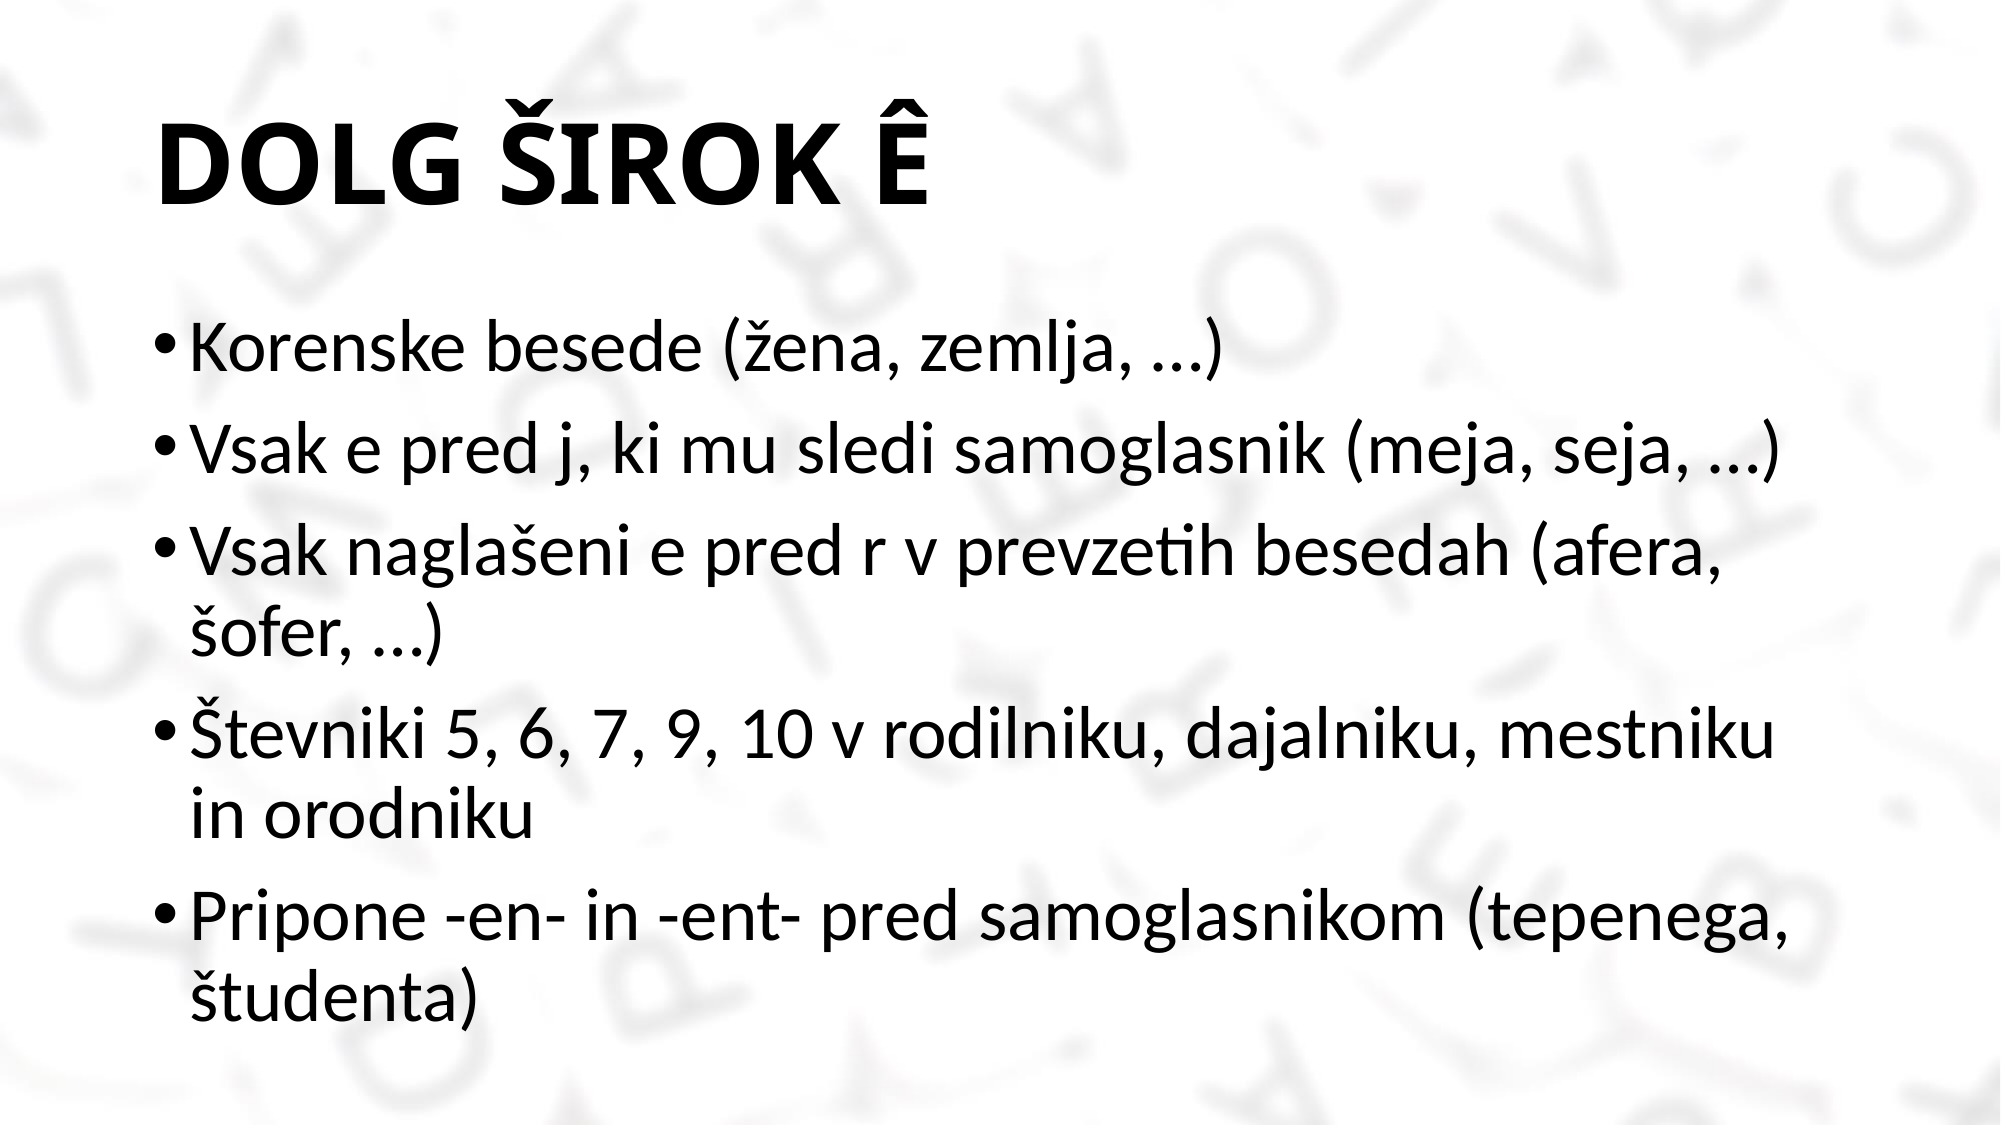

# DOLG ŠIROK Ê
Korenske besede (žena, zemlja, …)
Vsak e pred j, ki mu sledi samoglasnik (meja, seja, …)
Vsak naglašeni e pred r v prevzetih besedah (afera, šofer, …)
Števniki 5, 6, 7, 9, 10 v rodilniku, dajalniku, mestniku in orodniku
Pripone -en- in -ent- pred samoglasnikom (tepenega, študenta)